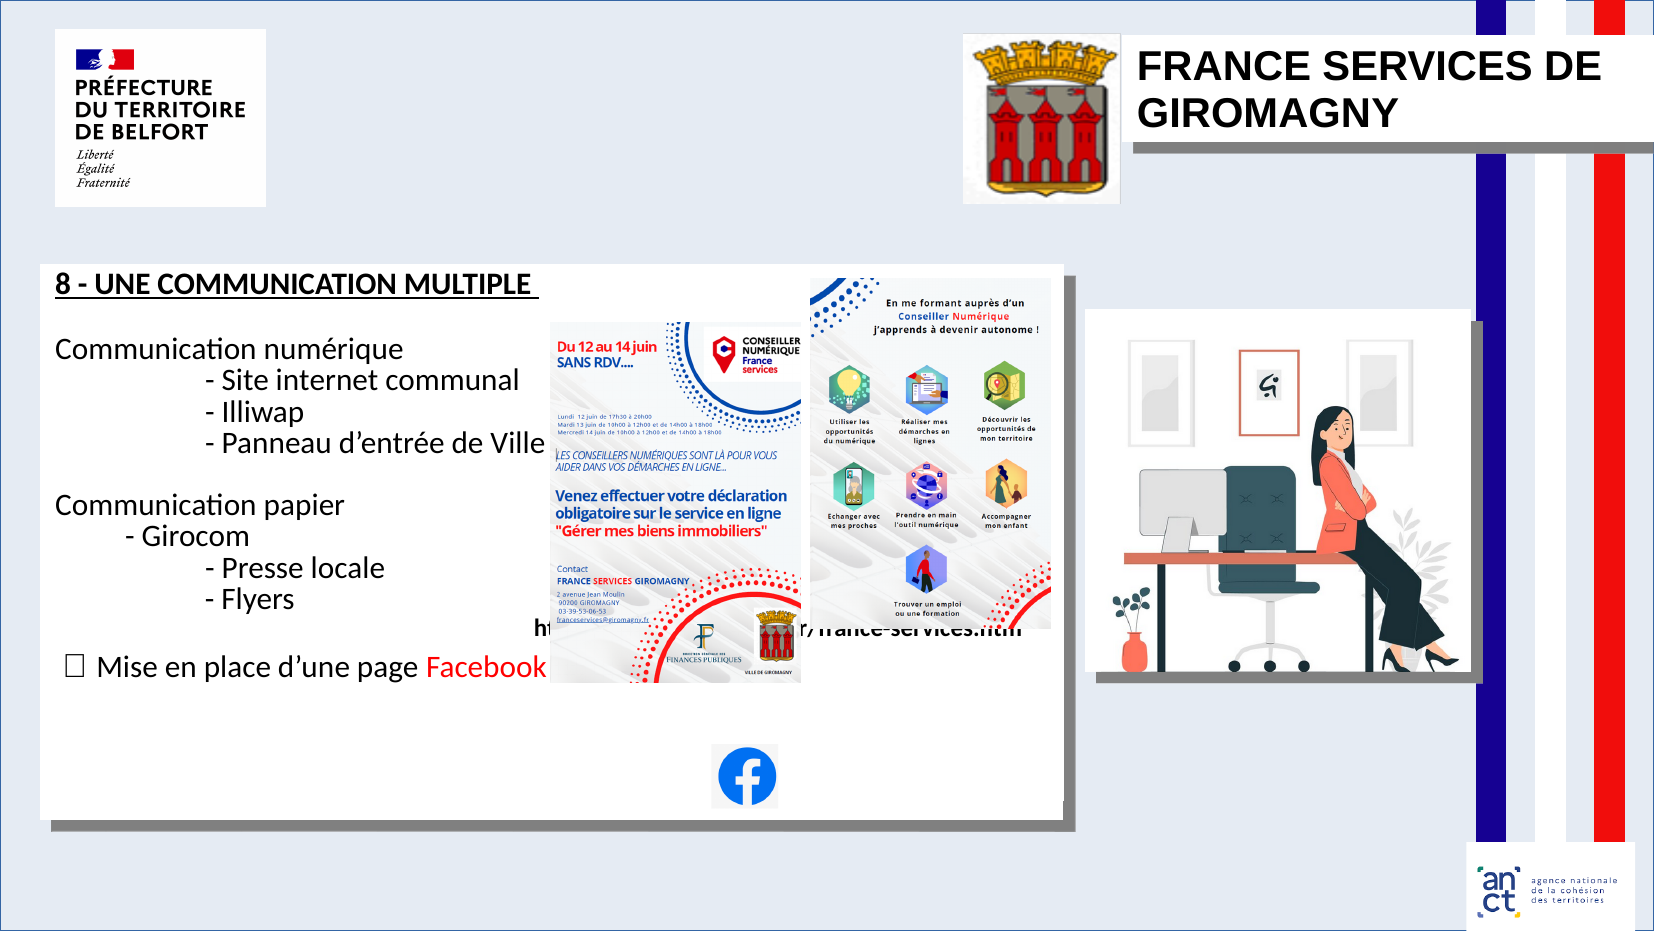

FRANCE SERVICES DE GIROMAGNY
8 - UNE COMMUNICATION MULTIPLE
Communication numérique
- Site internet communal
- Illiwap
- Panneau d’entrée de Ville
Communication papier
 - Girocom
- Presse locale
- Flyers
 	 https://www.giromagny.fr/france-services.htm
  Mise en place d’une page Facebook en cours